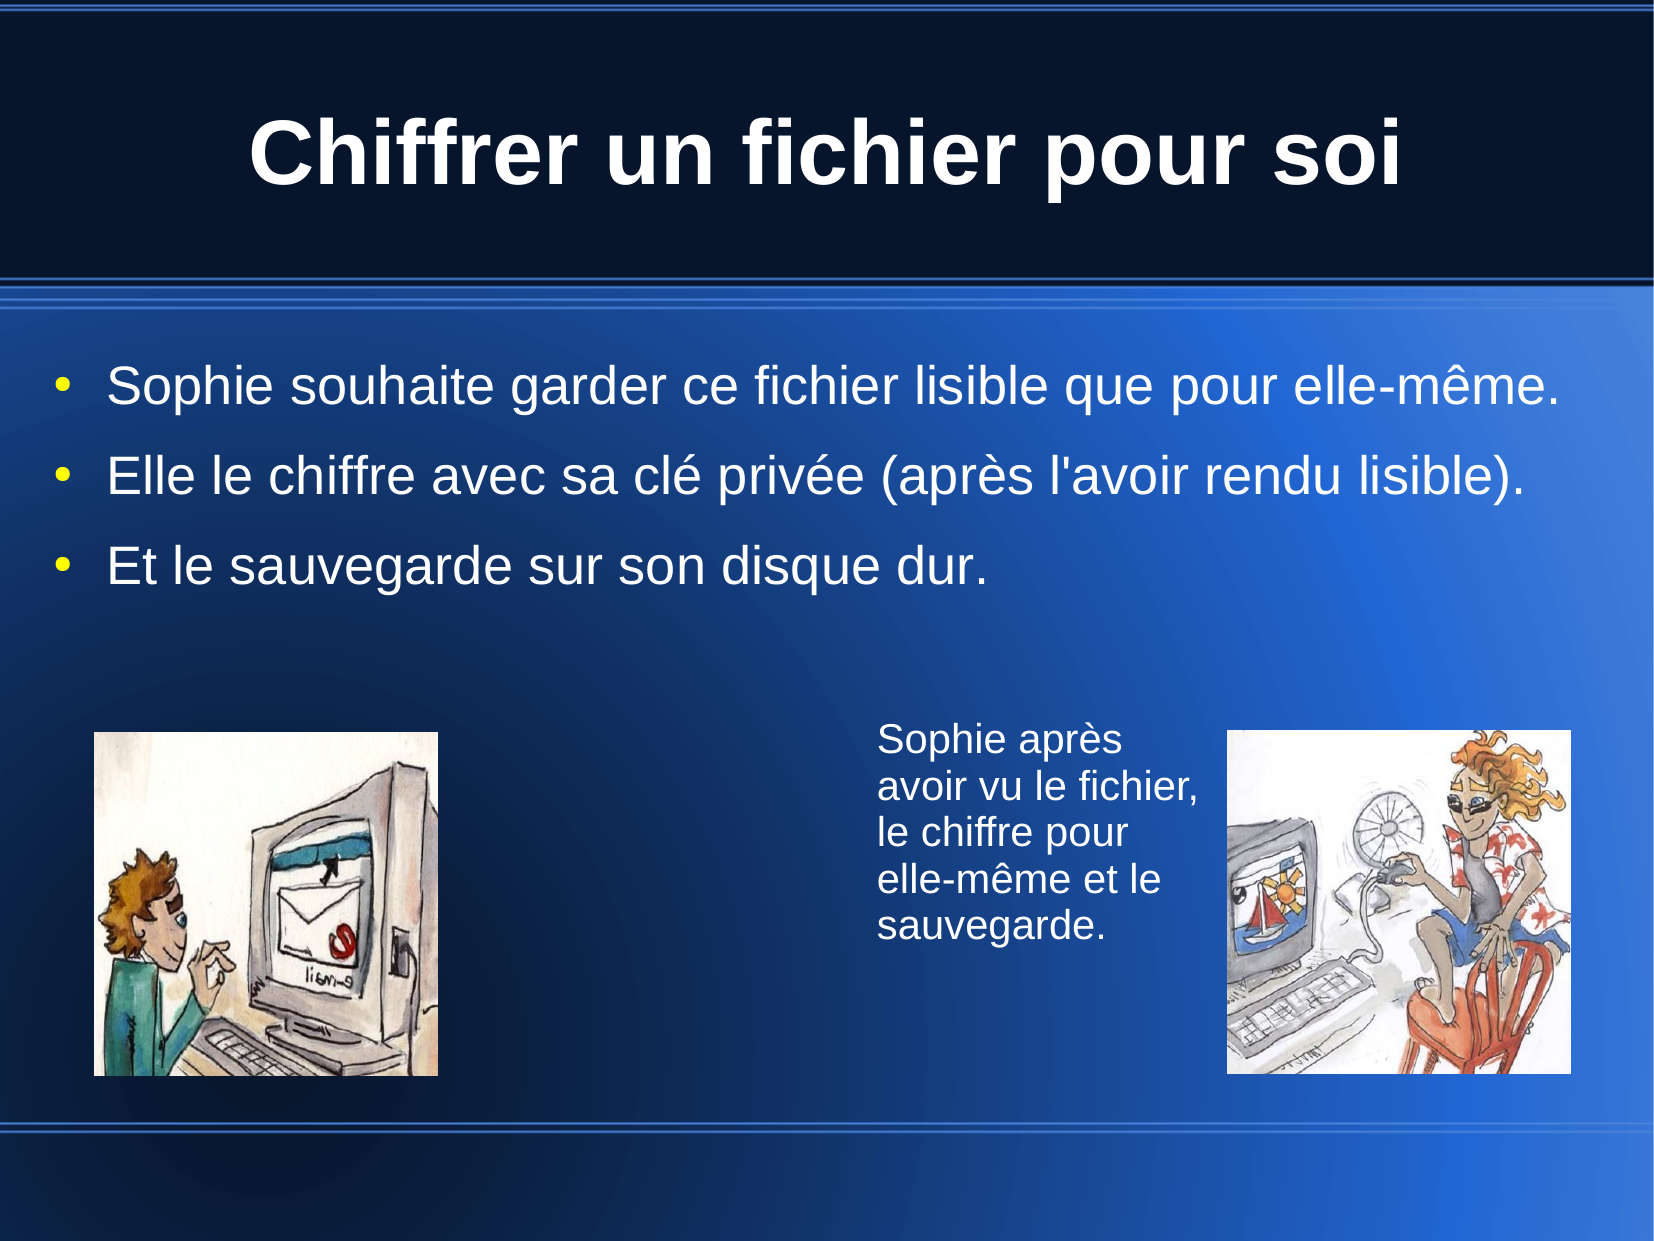

# Chiffrer un fichier pour soi
Sophie souhaite garder ce fichier lisible que pour elle-même.
Elle le chiffre avec sa clé privée (après l'avoir rendu lisible).
Et le sauvegarde sur son disque dur.
Sophie après avoir vu le fichier, le chiffre pour elle-même et le sauvegarde.